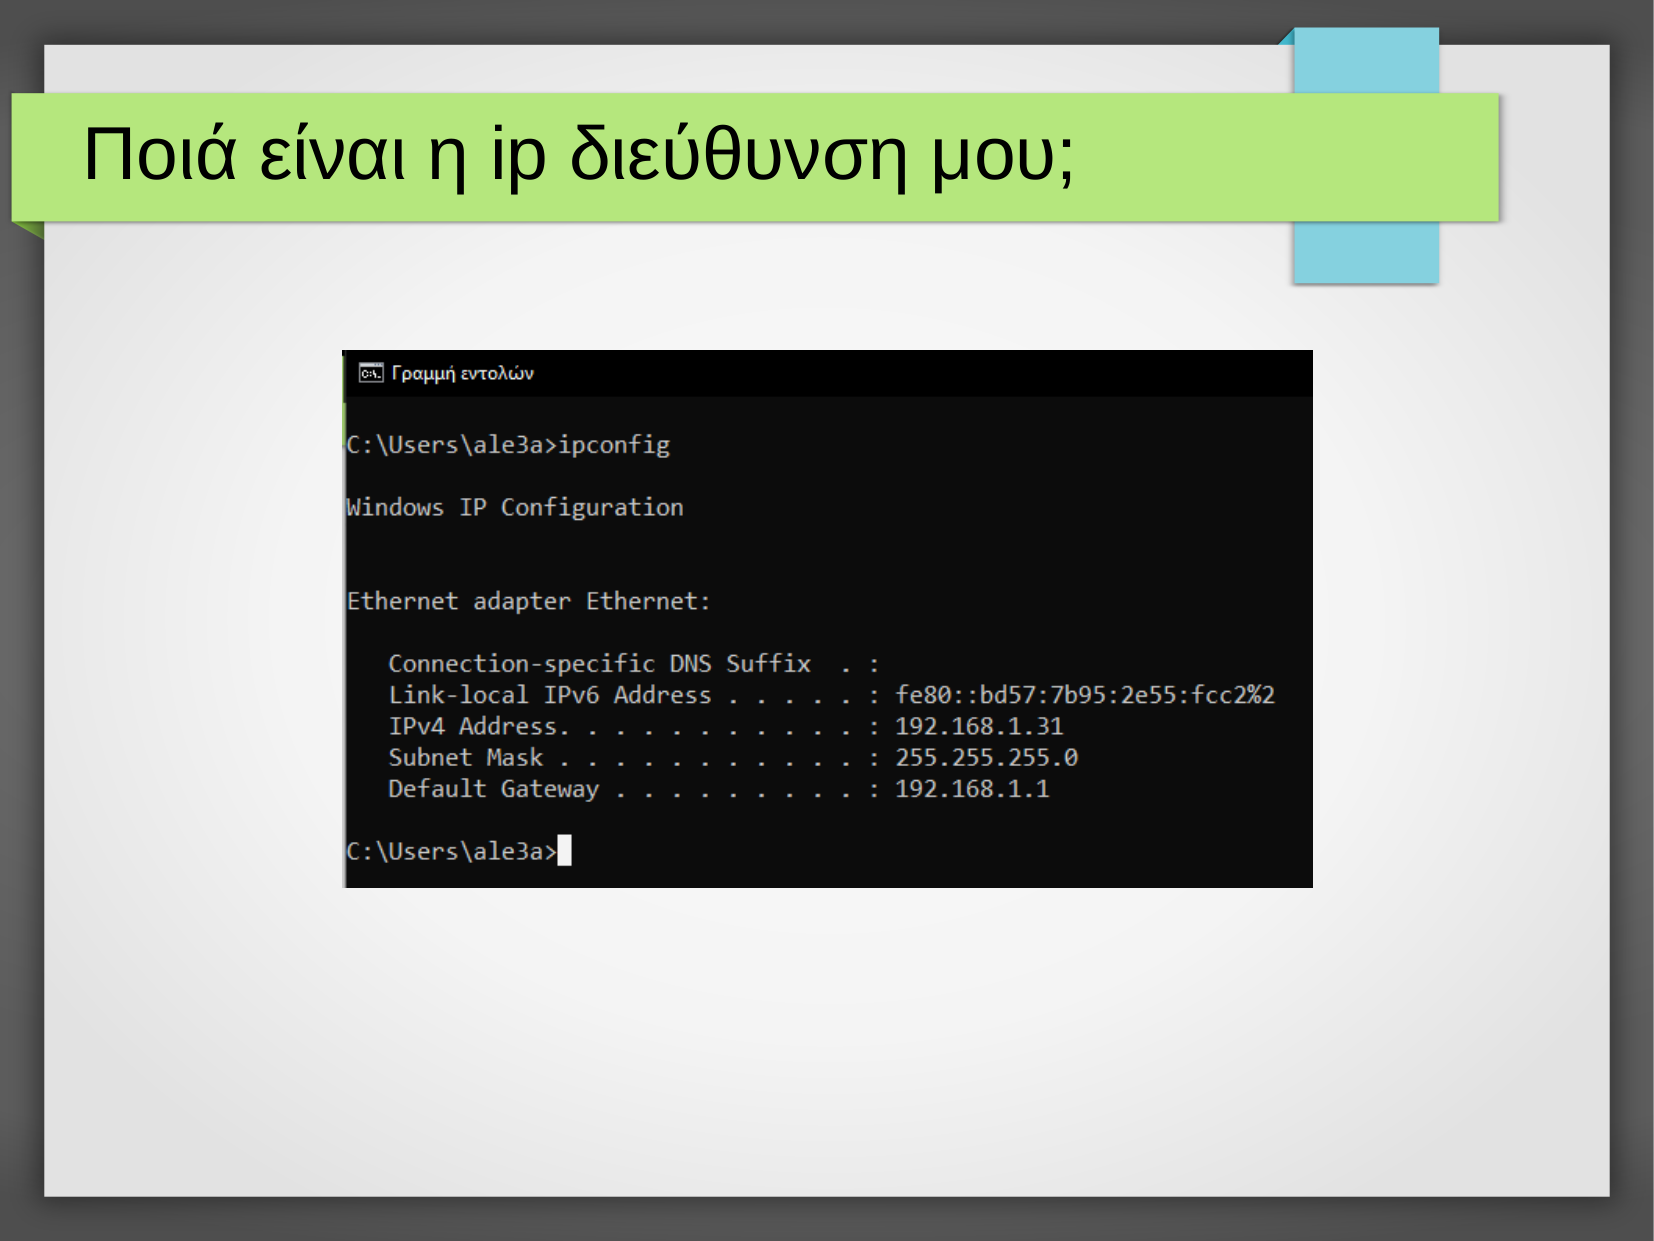

# Ποιά είναι η ip διεύθυνση μου;